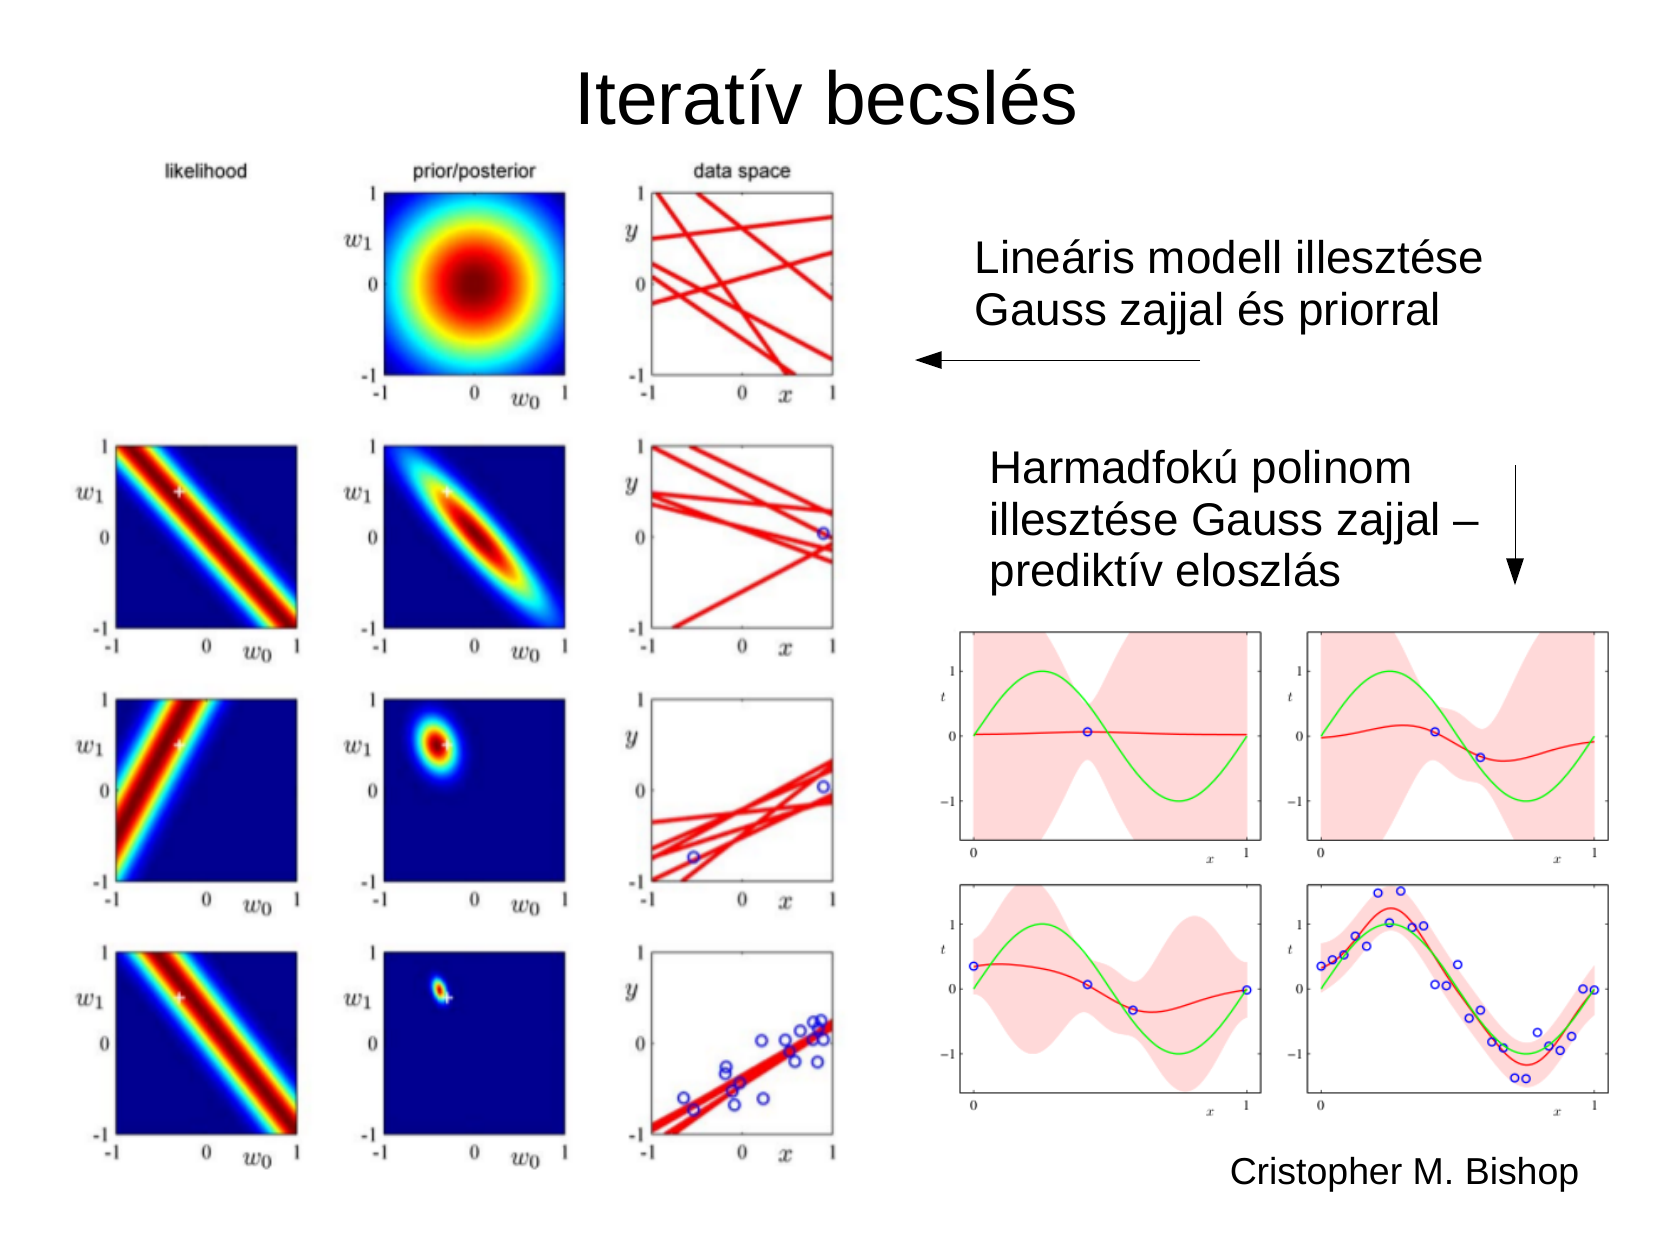

# Iteratív becslés
Lineáris modell illesztése Gauss zajjal és priorral
Harmadfokú polinom illesztése Gauss zajjal – prediktív eloszlás
Cristopher M. Bishop